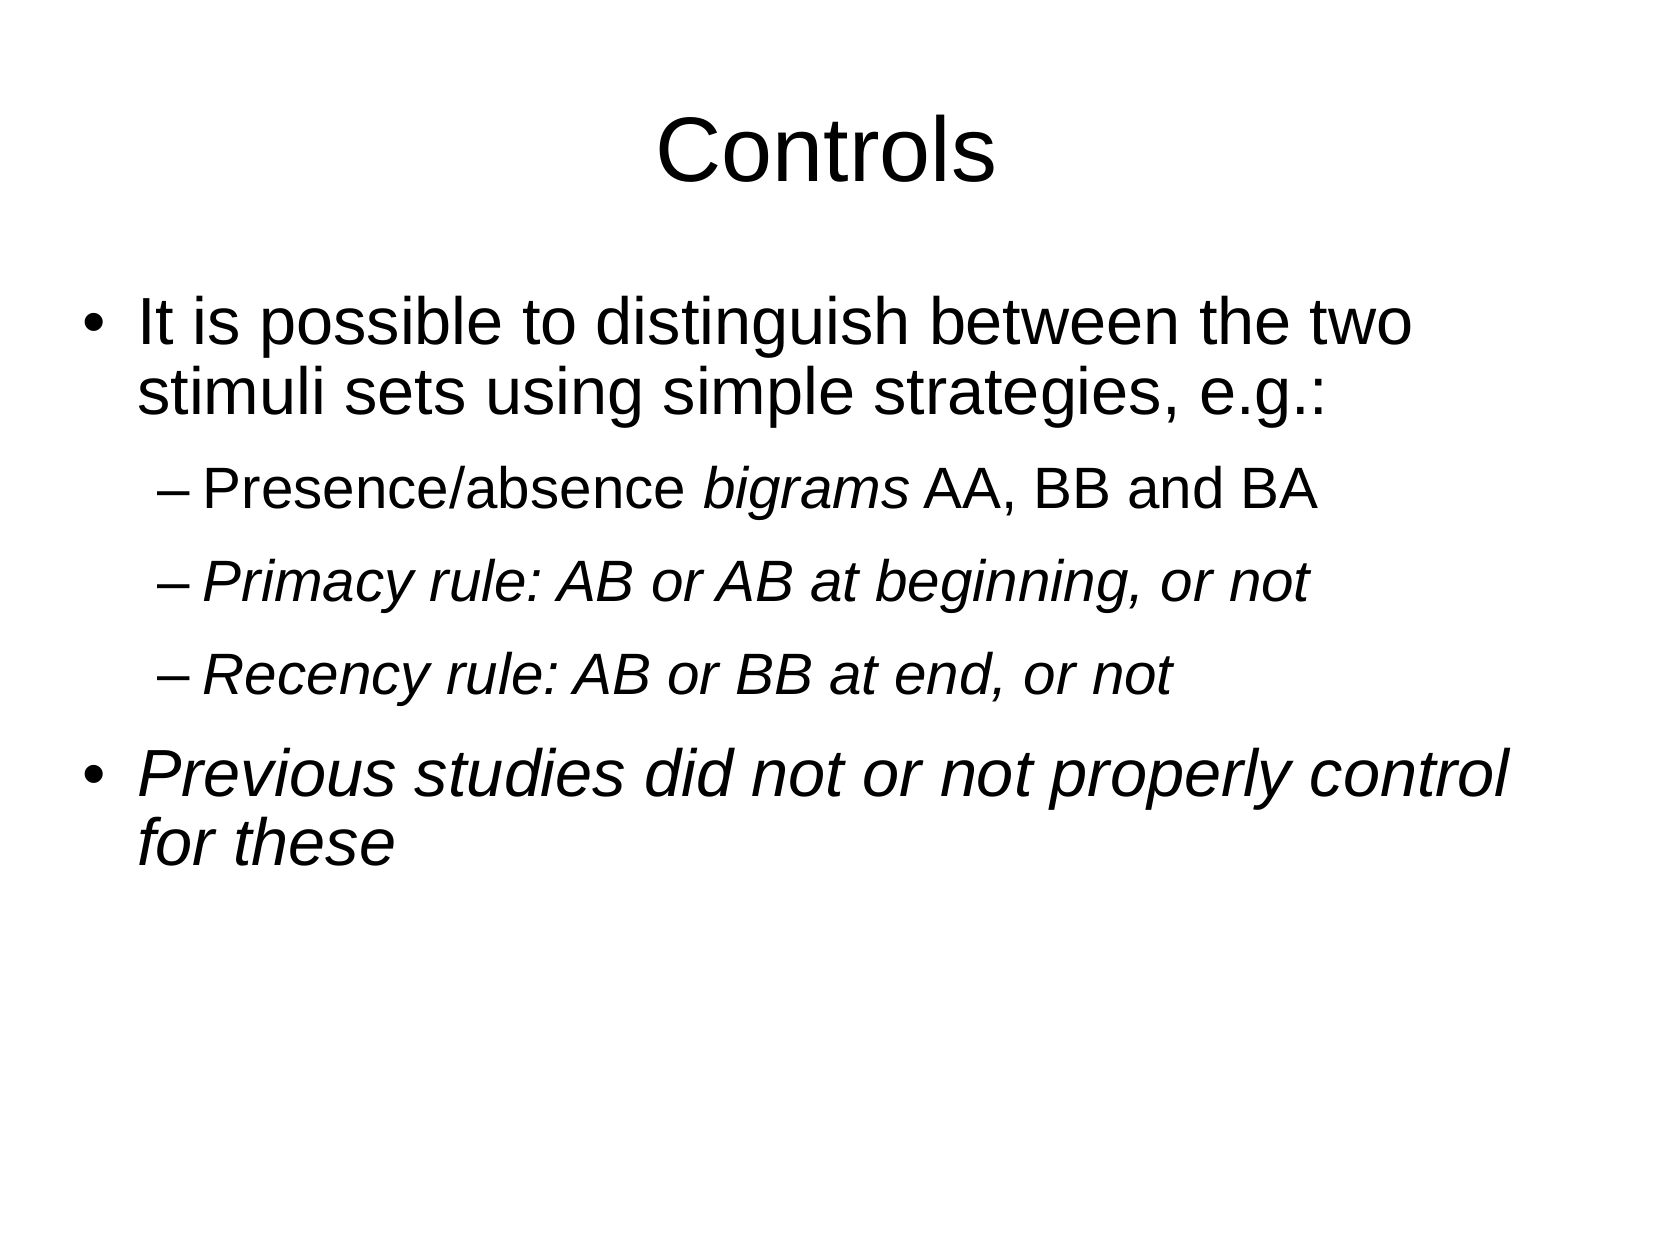

# Controls
It is possible to distinguish between the two stimuli sets using simple strategies, e.g.:
Presence/absence bigrams AA, BB and BA
Primacy rule: AB or AB at beginning, or not
Recency rule: AB or BB at end, or not
Previous studies did not or not properly control for these